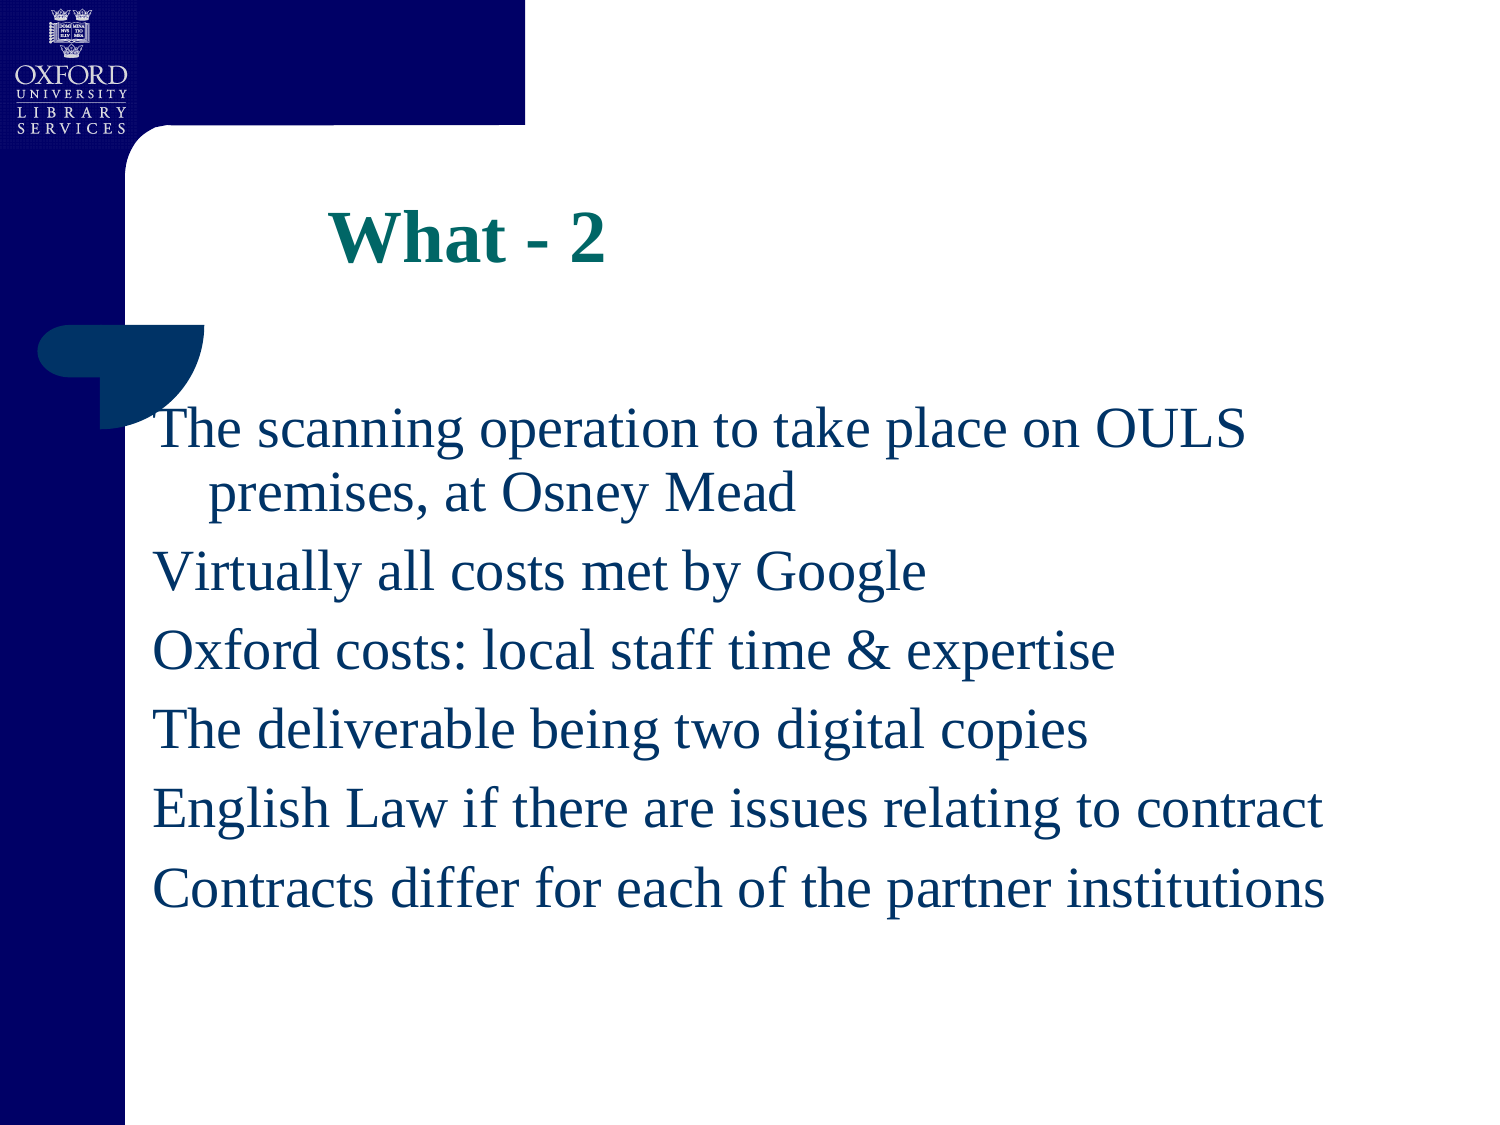

# What - 2
The scanning operation to take place on OULS premises, at Osney Mead
Virtually all costs met by Google
Oxford costs: local staff time & expertise
The deliverable being two digital copies
English Law if there are issues relating to contract
Contracts differ for each of the partner institutions